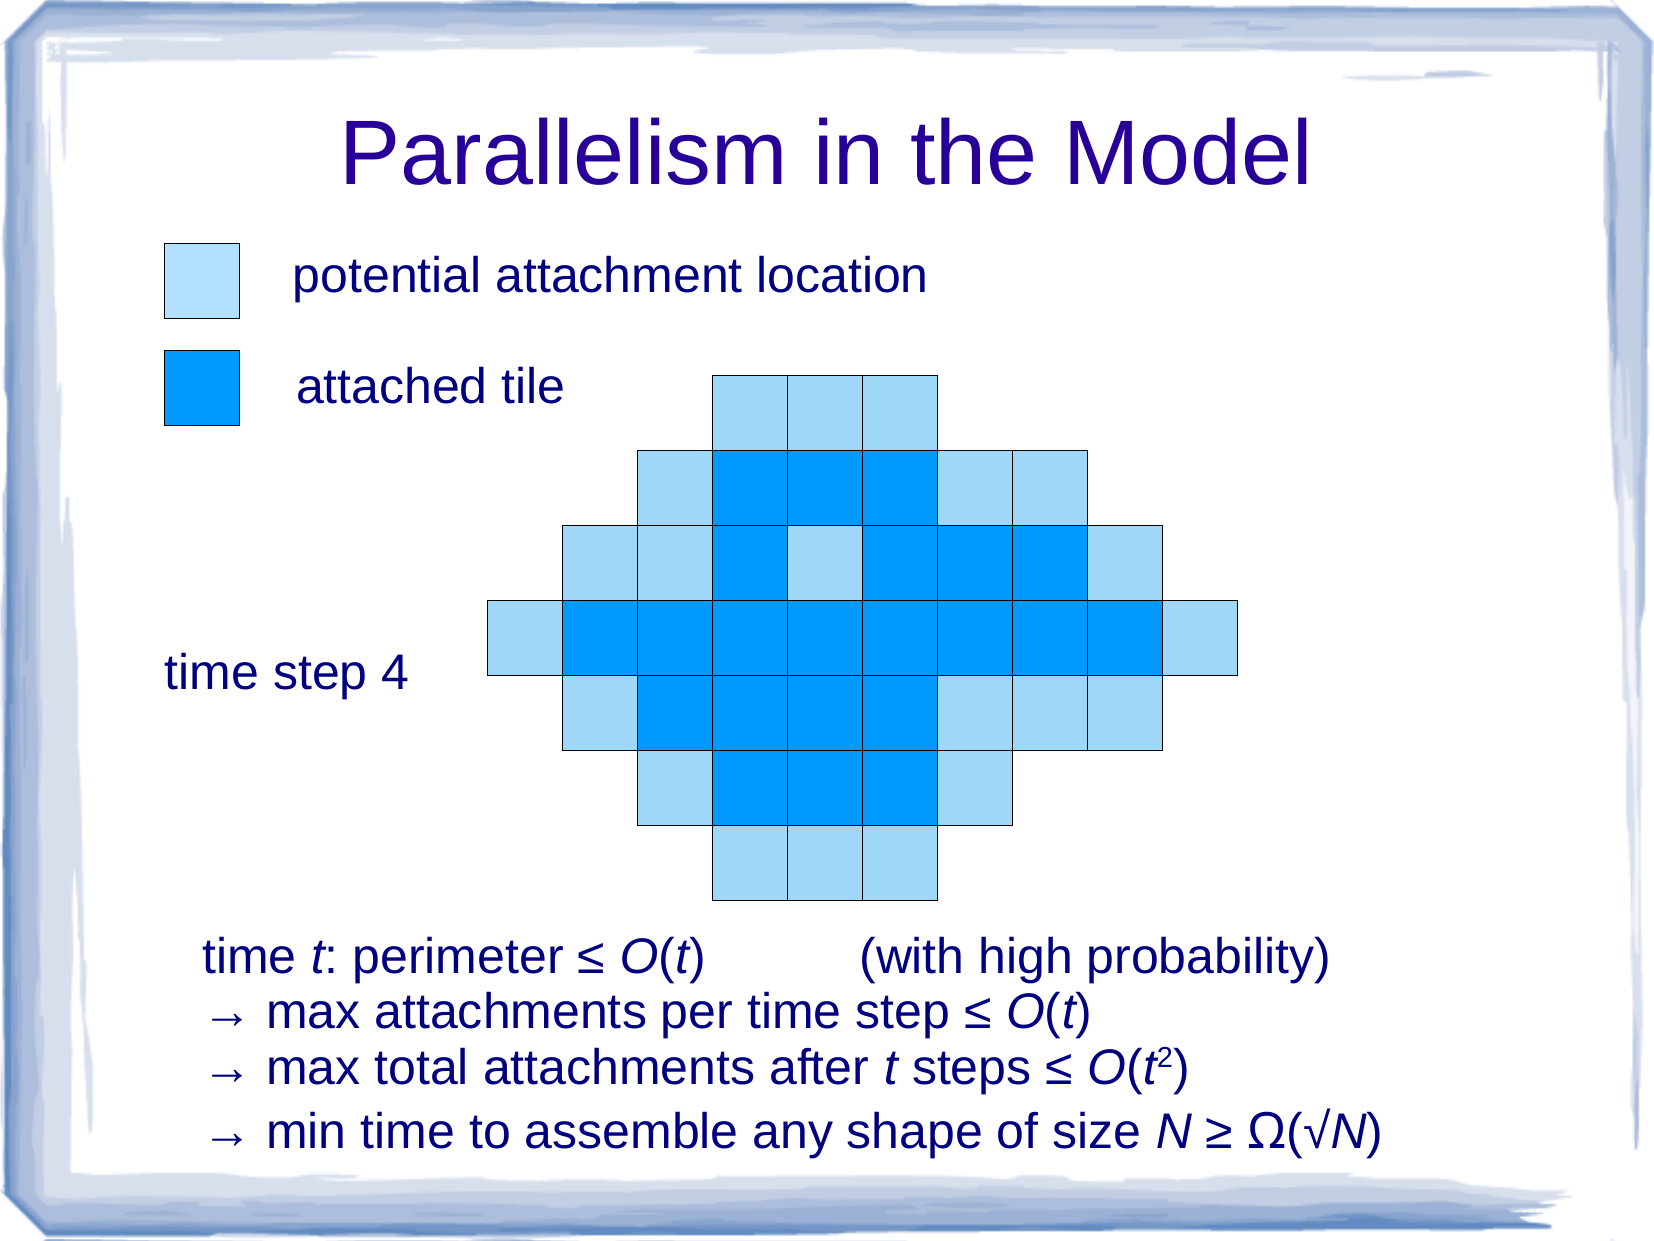

# Parallelism in the Model
potential attachment location
attached tile
time step 4
time t: perimeter ≤ O(t) (with high probability)
→ max attachments per time step ≤ O(t)
→ max total attachments after t steps ≤ O(t2)
→ min time to assemble any shape of size N ≥ Ω(√N)